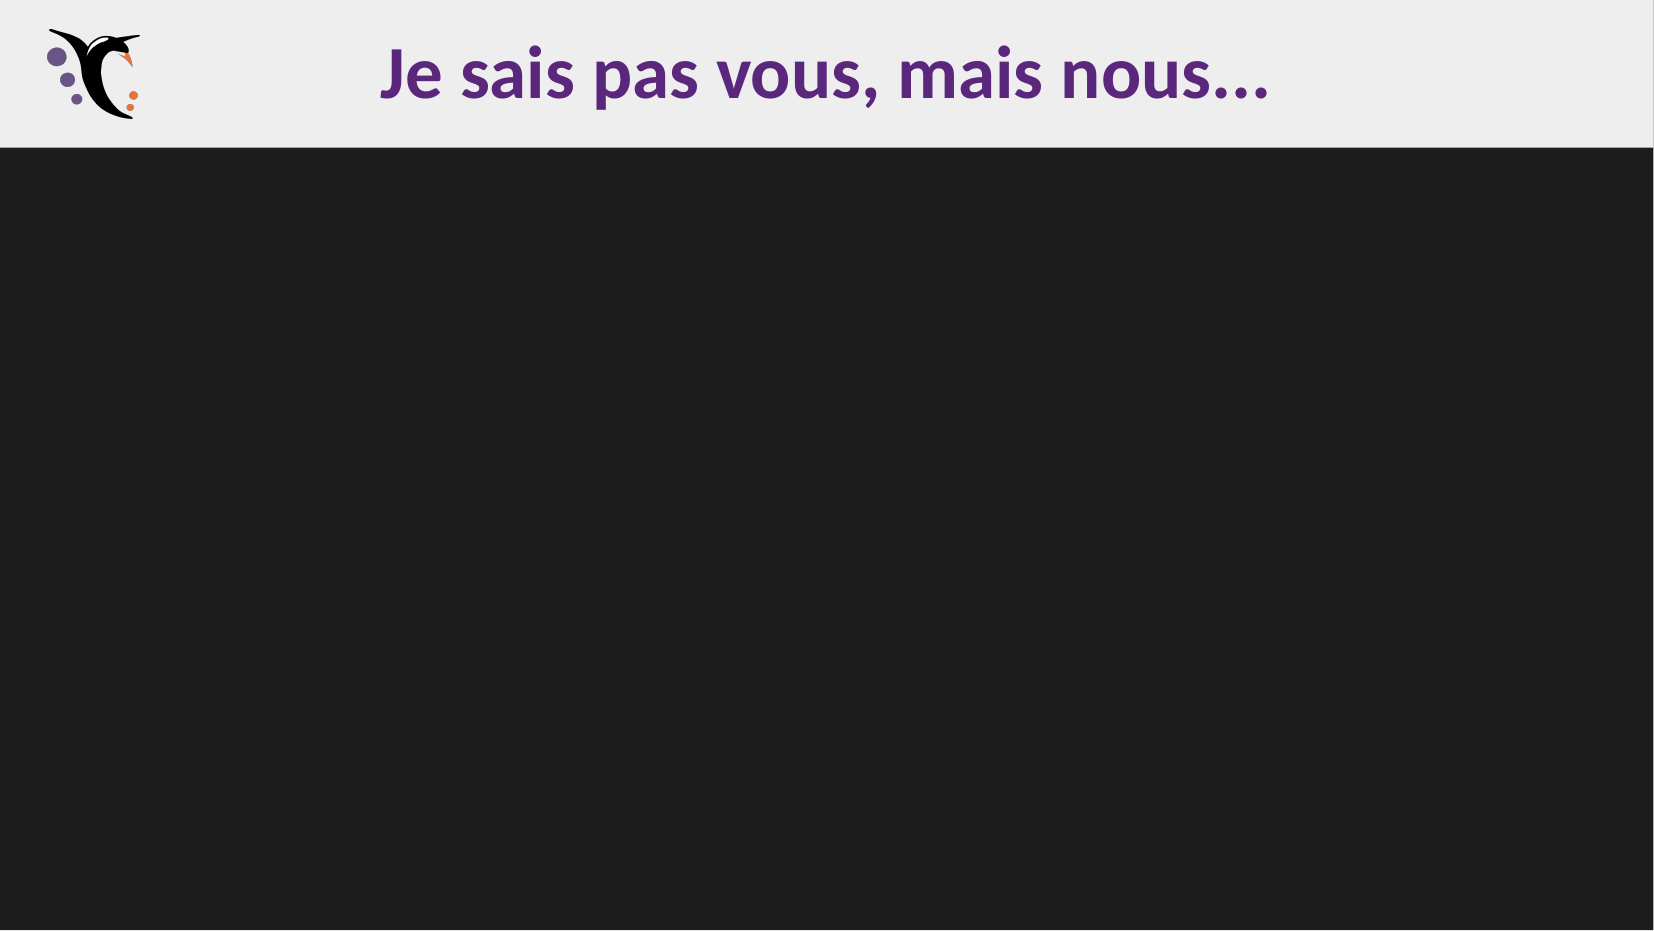

# Je sais pas vous, mais nous...